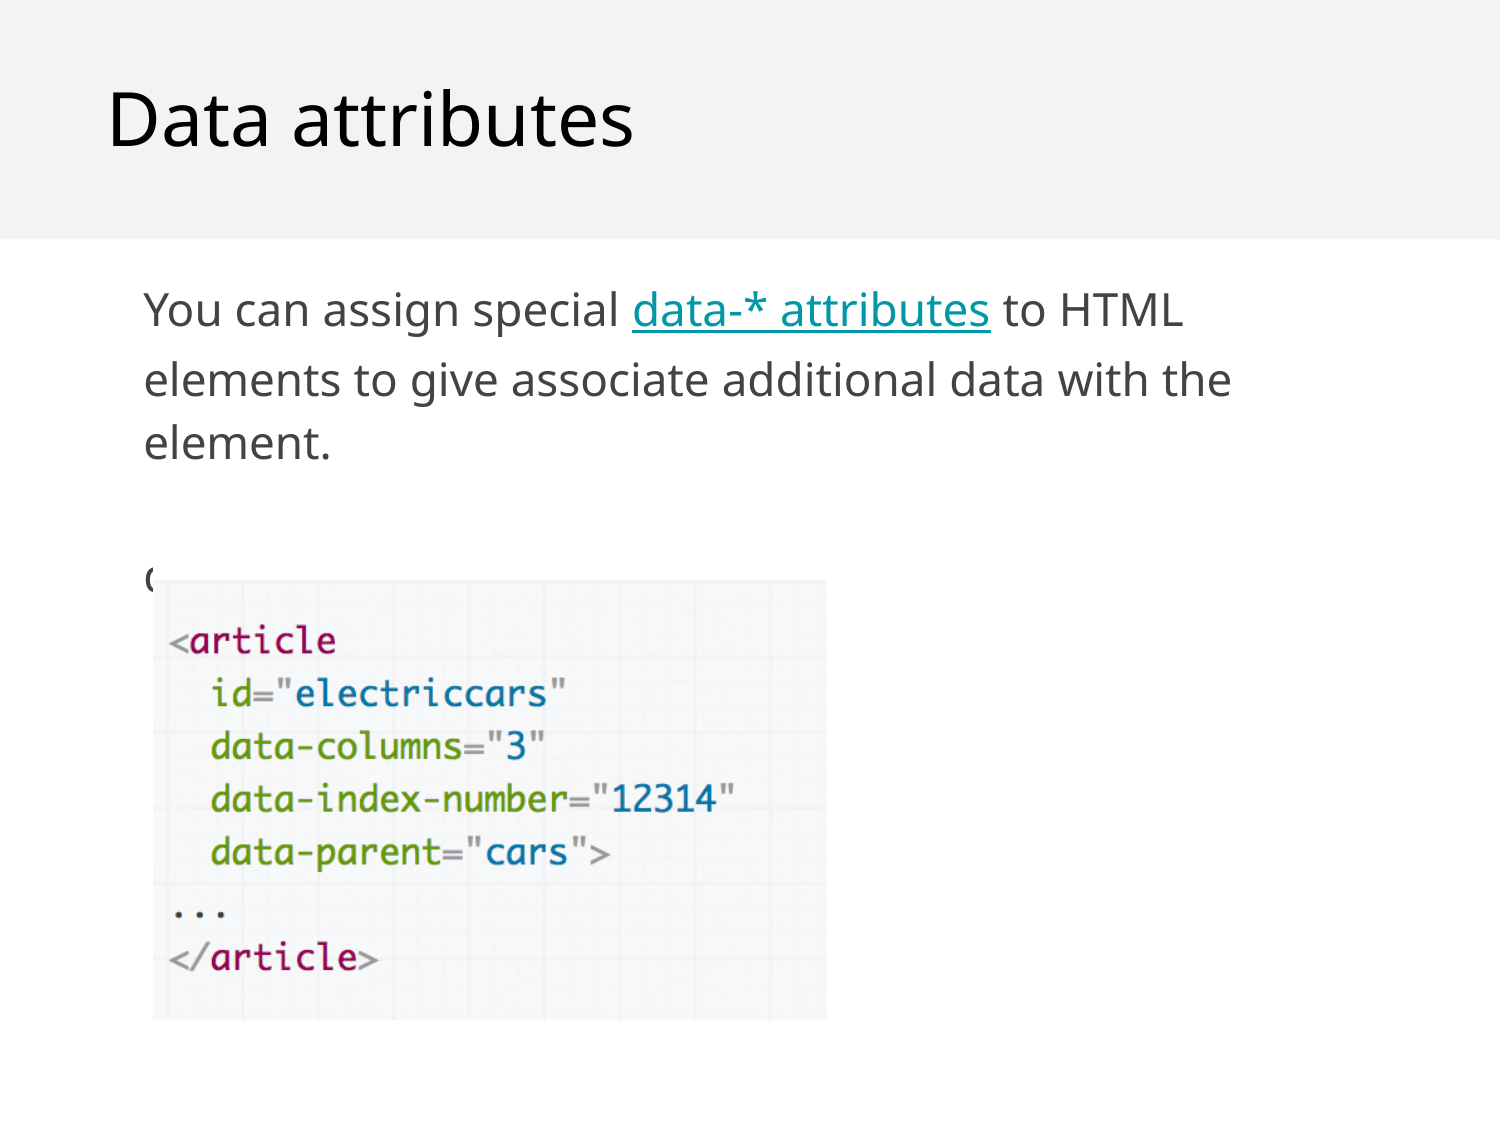

# Data attributes
You can assign special data-* attributes to HTML elements to give associate additional data with the element.
data-your-name="Your Value"